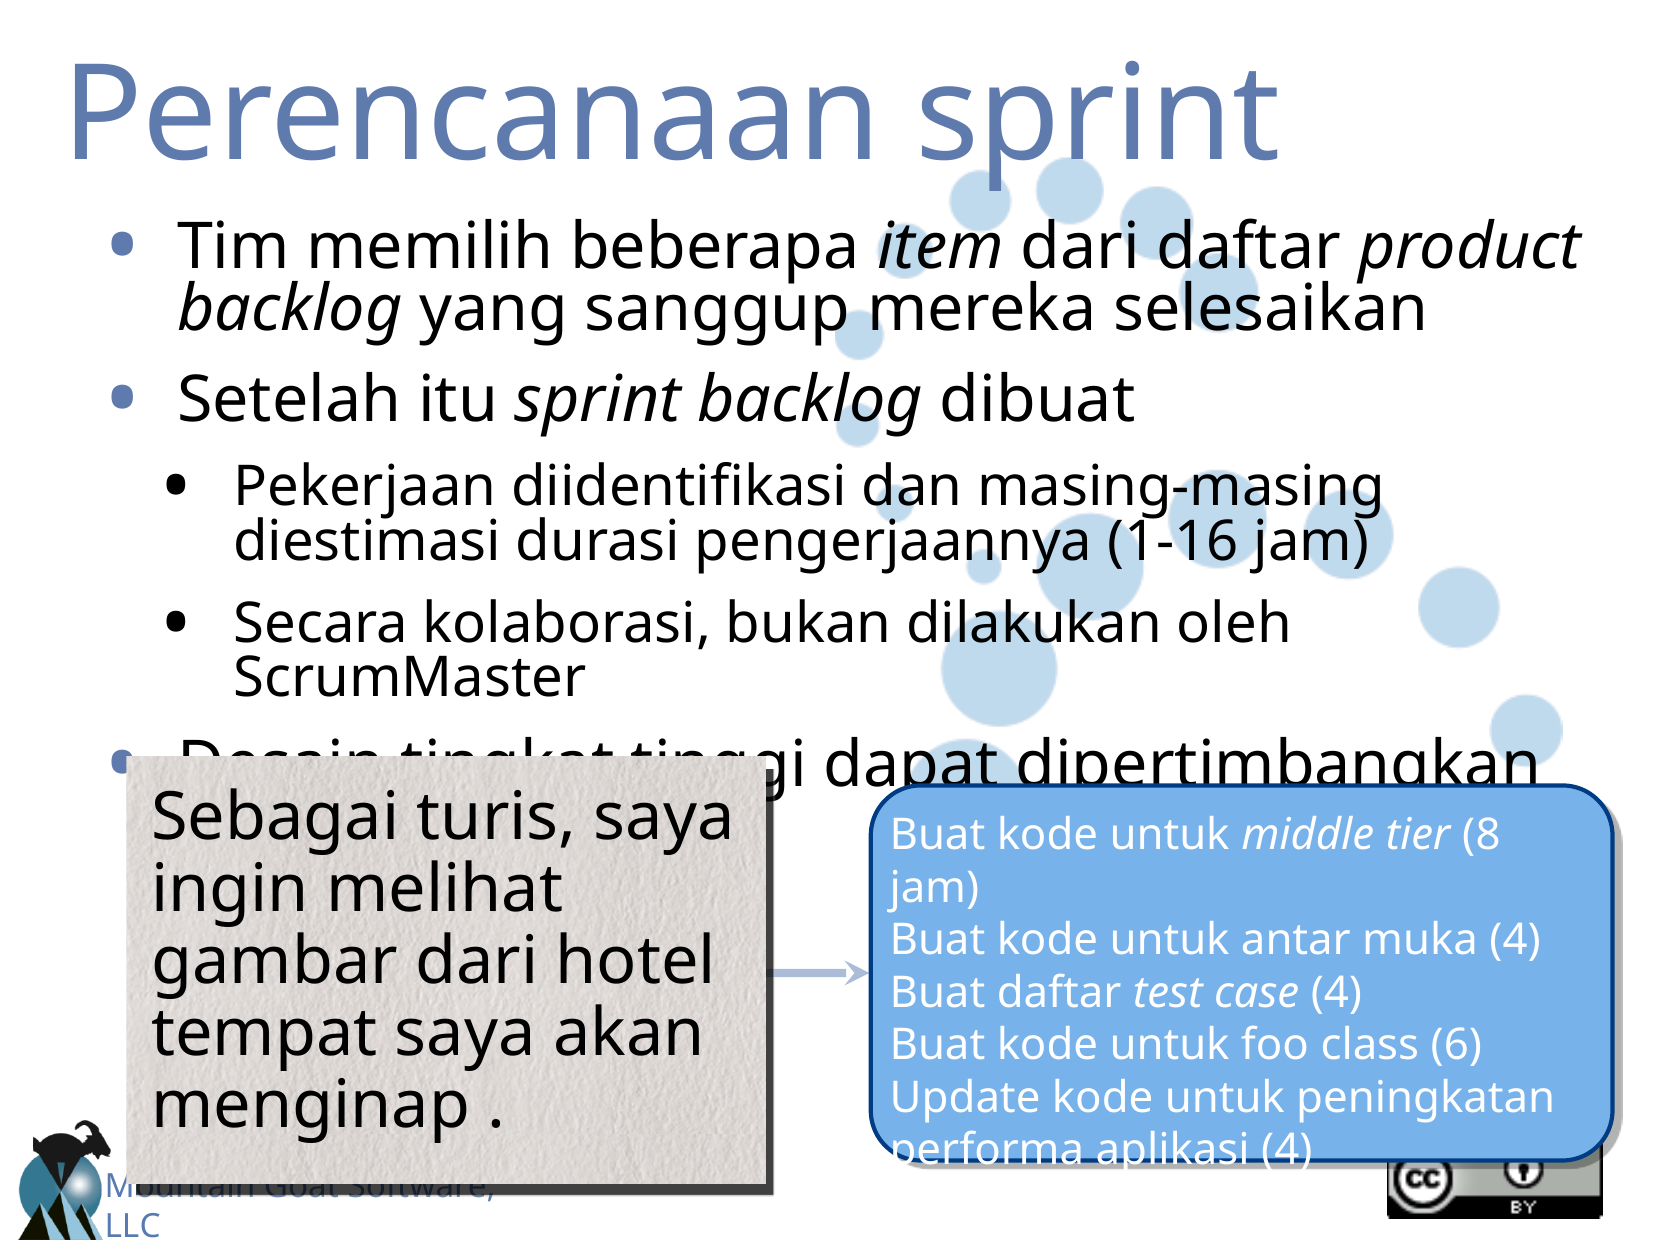

# Perencanaan sprint
Tim memilih beberapa item dari daftar product backlog yang sanggup mereka selesaikan
Setelah itu sprint backlog dibuat
Pekerjaan diidentifikasi dan masing-masing diestimasi durasi pengerjaannya (1-16 jam)
Secara kolaborasi, bukan dilakukan oleh ScrumMaster
Desain tingkat tinggi dapat dipertimbangkan
Sebagai turis, saya ingin melihat gambar dari hotel tempat saya akan menginap .
Buat kode untuk middle tier (8 jam)
Buat kode untuk antar muka (4)
Buat daftar test case (4)
Buat kode untuk foo class (6)
Update kode untuk peningkatan performa aplikasi (4)